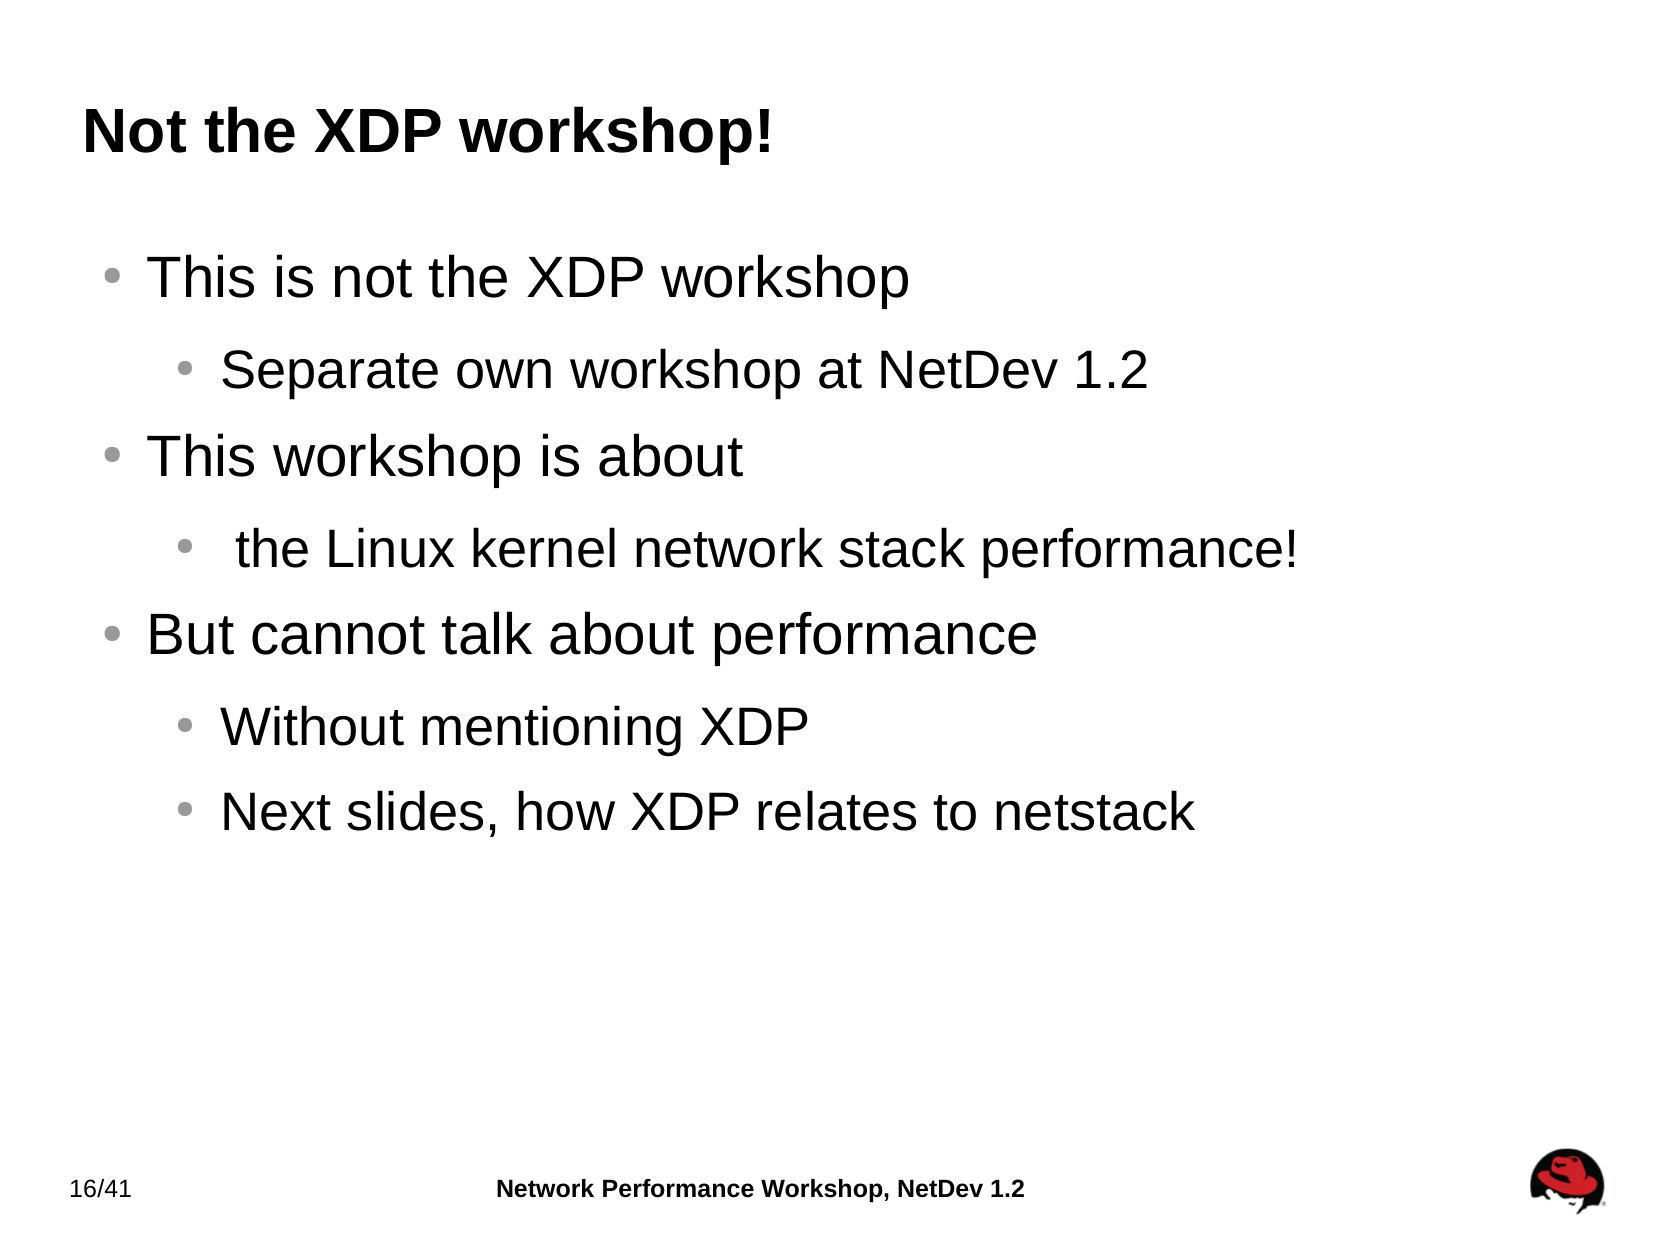

# Not the XDP workshop!
This is not the XDP workshop
Separate own workshop at NetDev 1.2
This workshop is about
 the Linux kernel network stack performance!
But cannot talk about performance
Without mentioning XDP
Next slides, how XDP relates to netstack